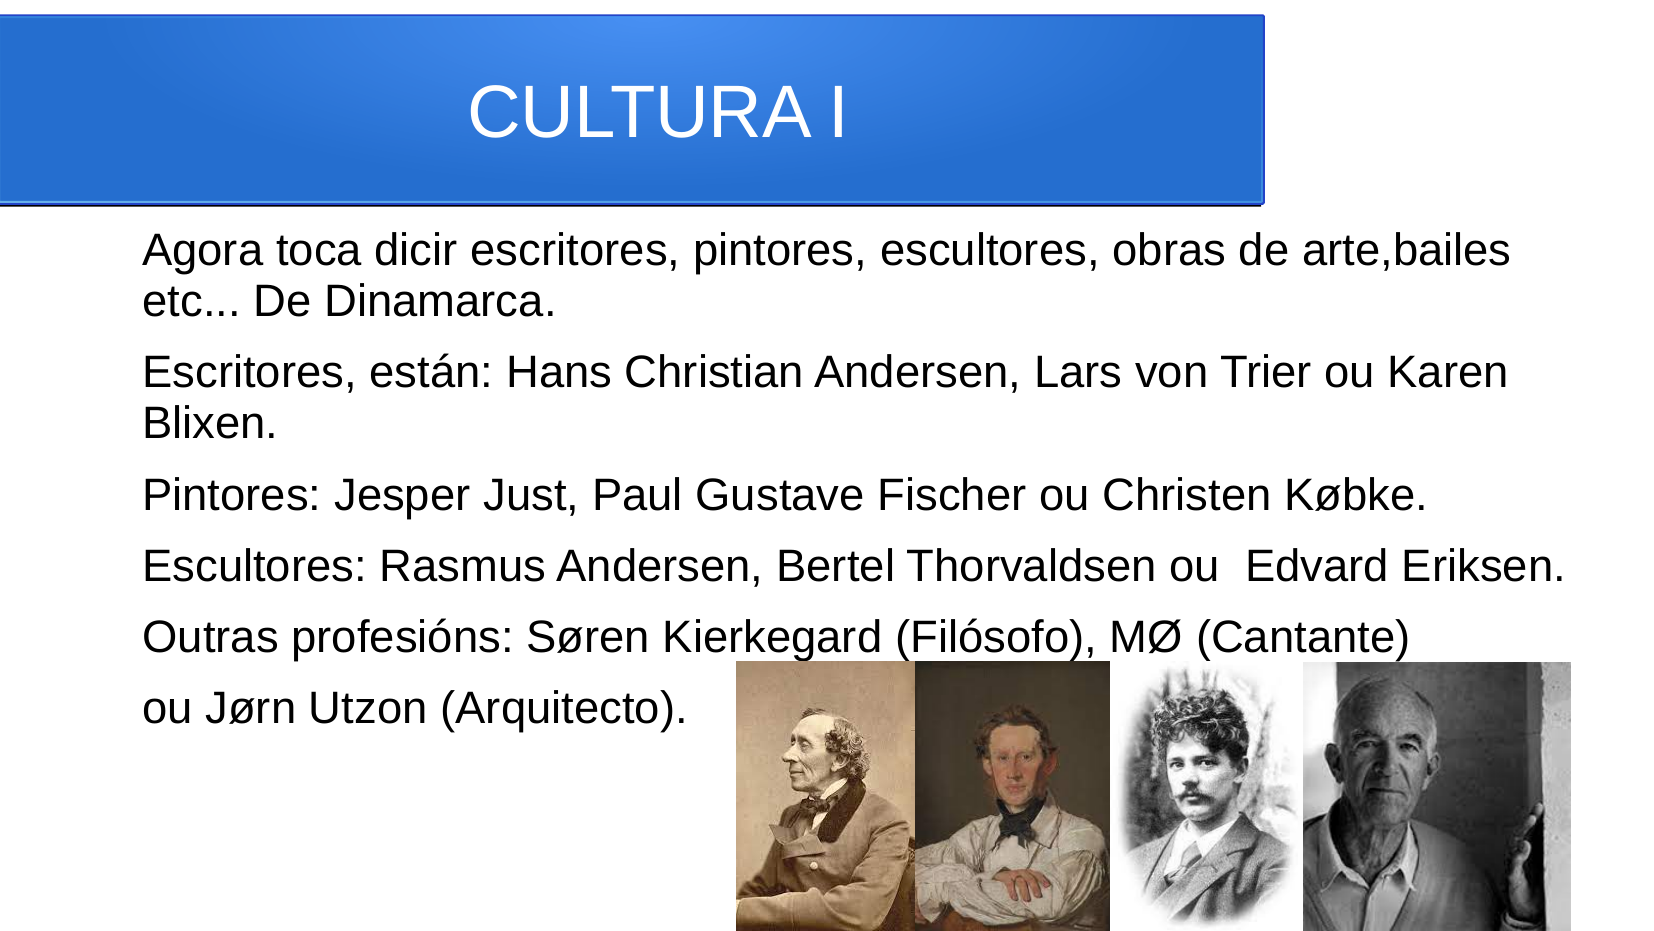

# CULTURA I
Agora toca dicir escritores, pintores, escultores, obras de arte,bailes etc... De Dinamarca.
Escritores, están: Hans Christian Andersen, Lars von Trier ou Karen Blixen.
Pintores: Jesper Just, Paul Gustave Fischer ou Christen Købke.
Escultores: Rasmus Andersen, Bertel Thorvaldsen ou Edvard Eriksen.
Outras profesións: Søren Kierkegard (Filósofo), MØ (Cantante)
ou Jørn Utzon (Arquitecto).